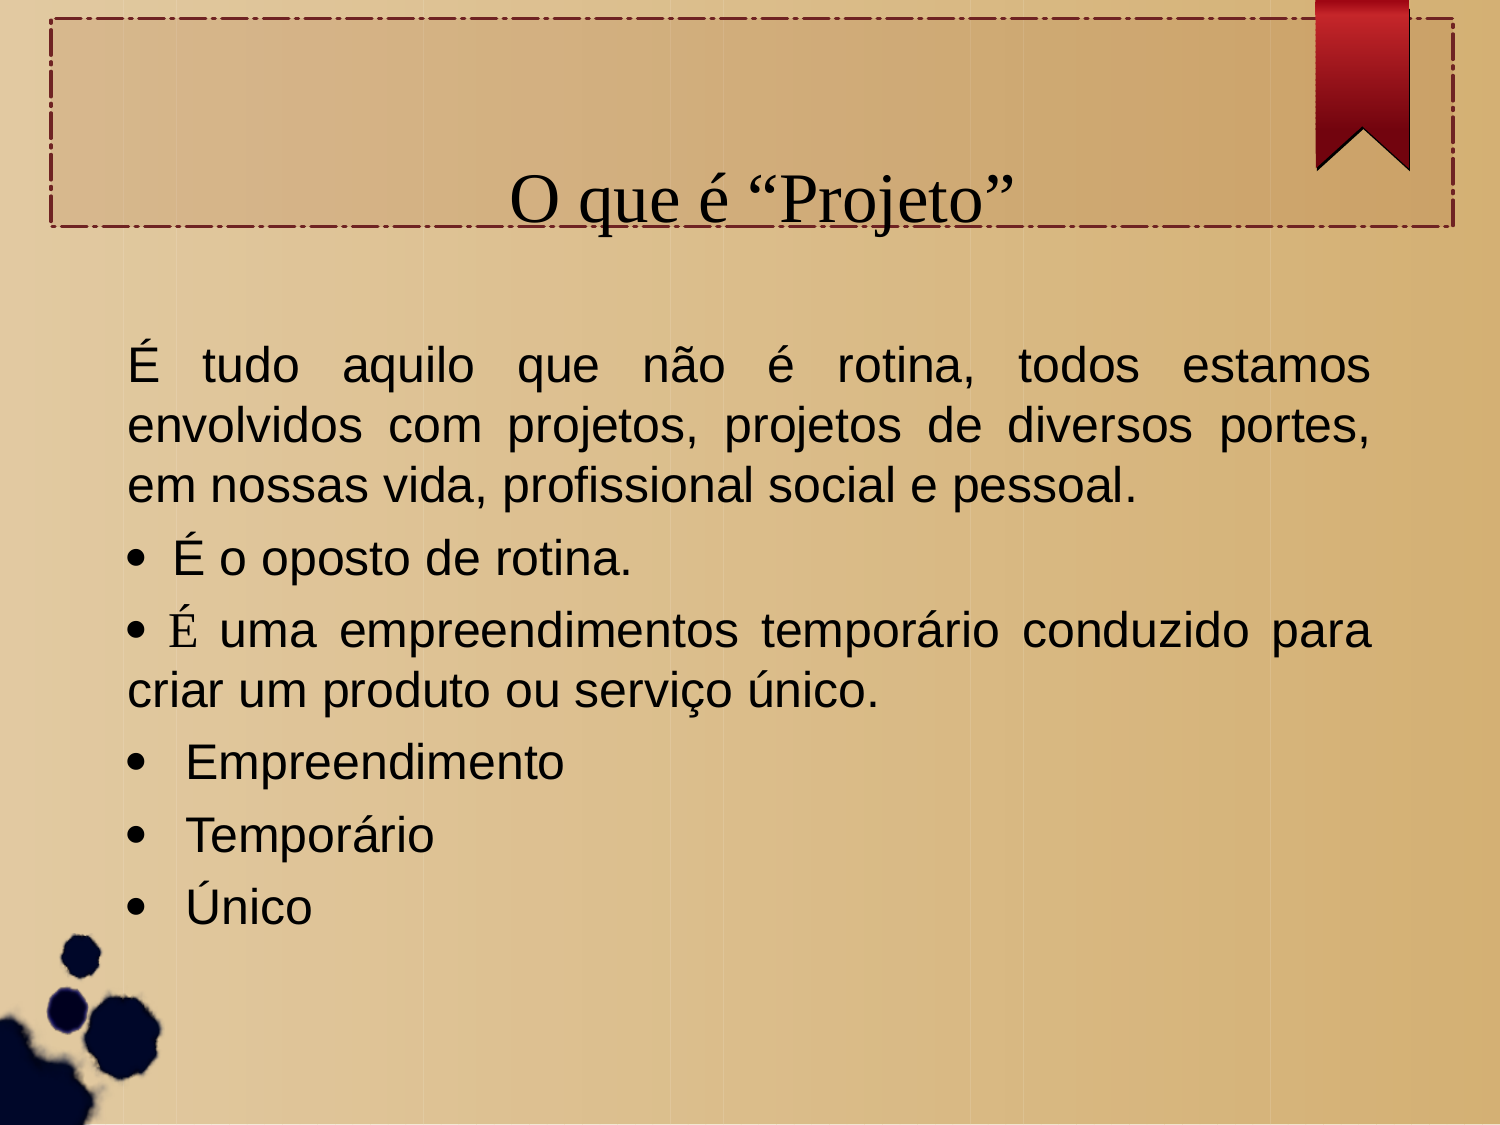

# O que é “Projeto”
É tudo aquilo que não é rotina, todos estamos envolvidos com projetos, projetos de diversos portes, em nossas vida, profissional social e pessoal.
  É o oposto de rotina.
 É uma empreendimentos temporário conduzido para criar um produto ou serviço único.
   Empreendimento
   Temporário
   Único